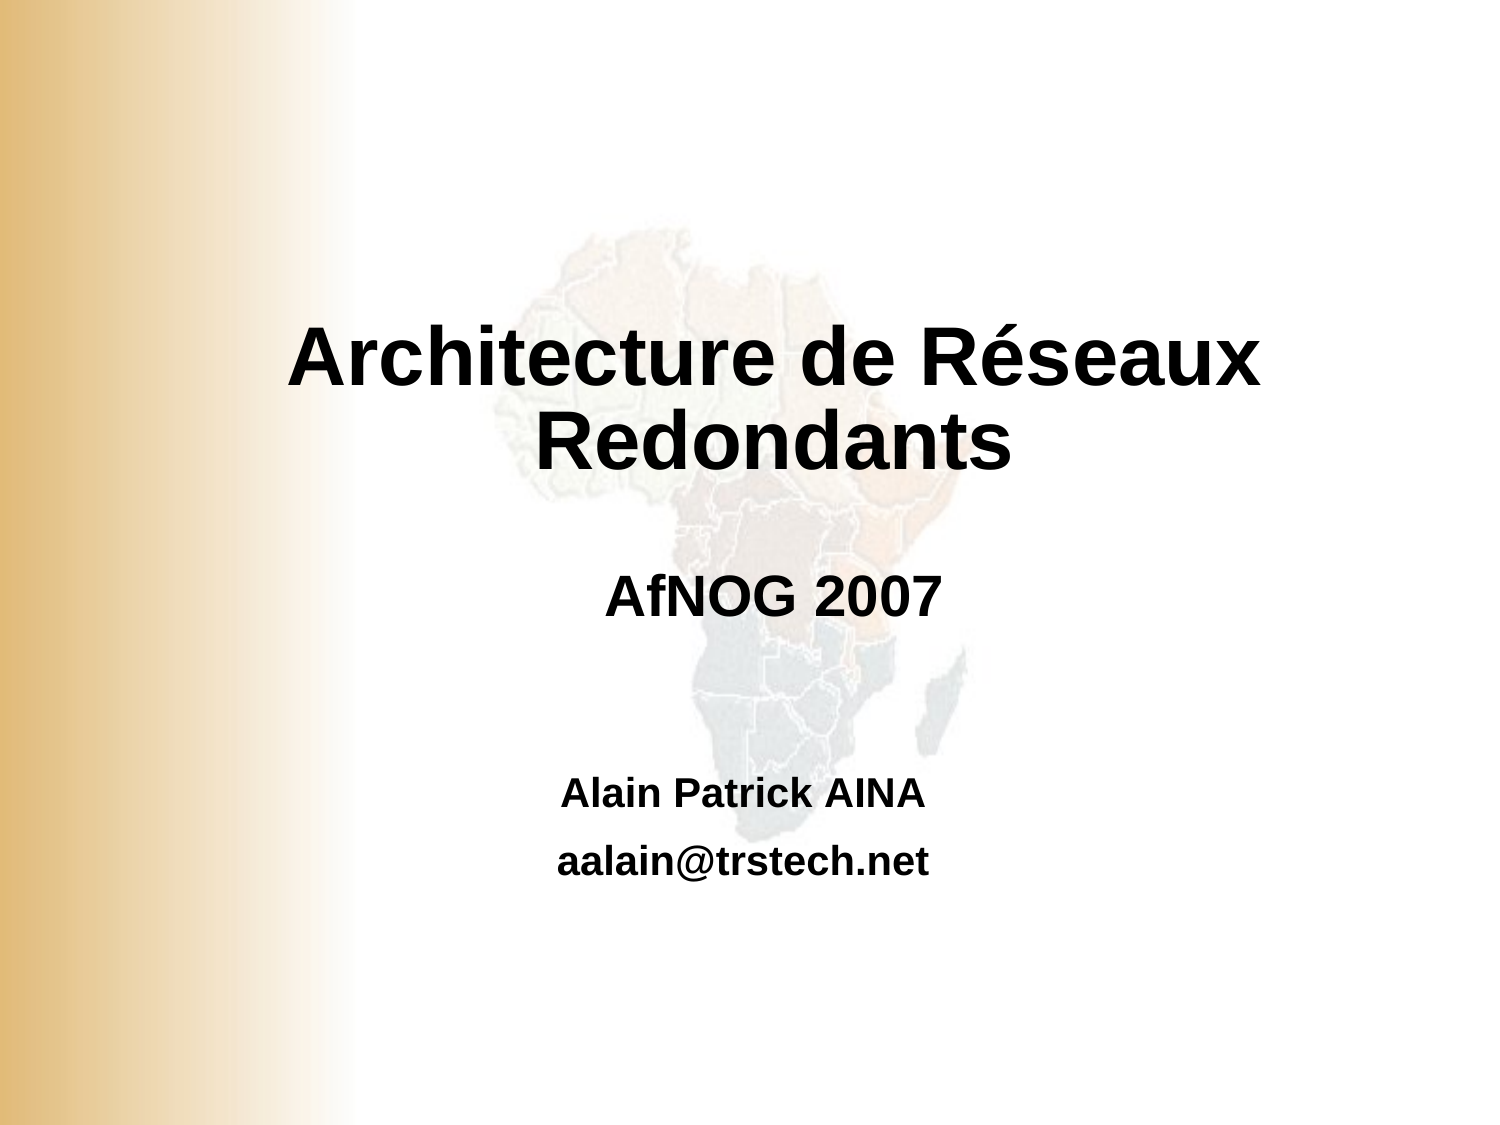

# Architecture de Réseaux Redondants AfNOG 2007
Alain Patrick AINA
aalain@trstech.net